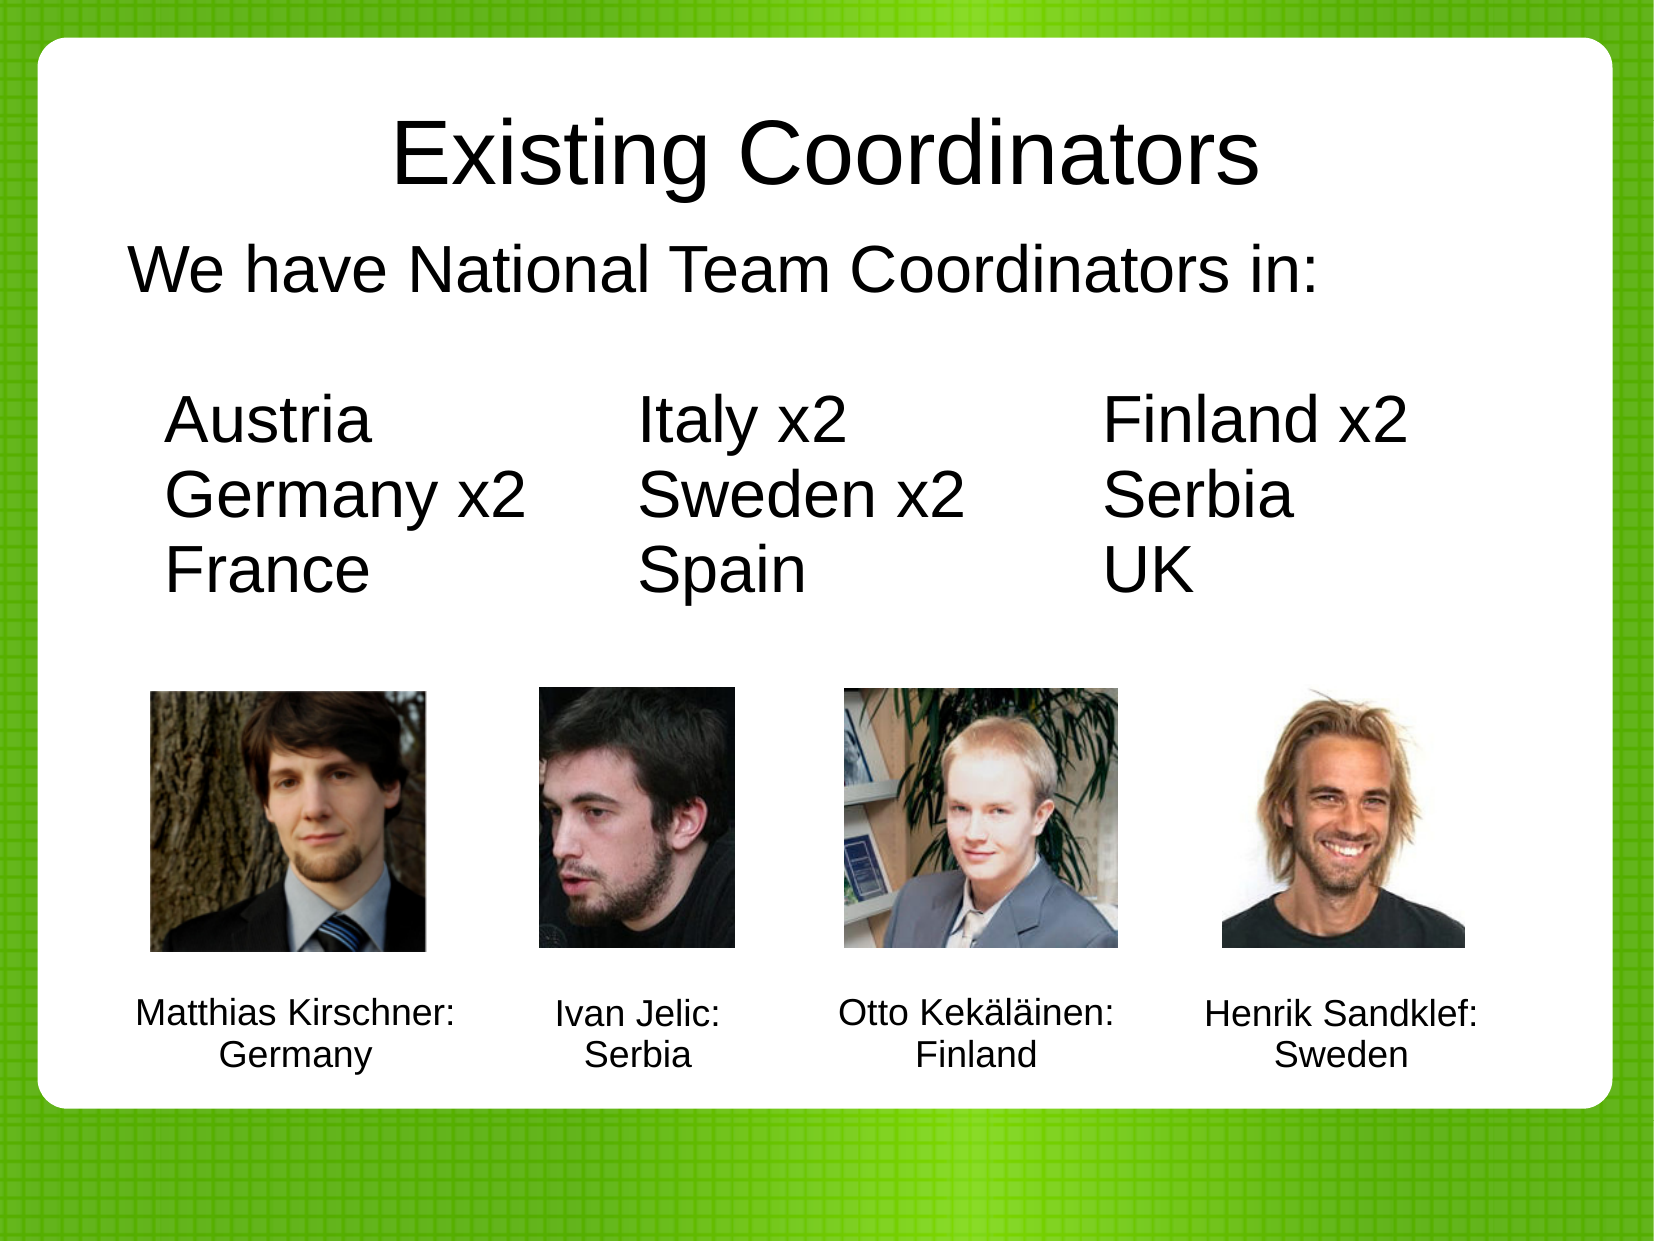

# Existing Coordinators
We have National Team Coordinators in:
Austria
Germany x2
France
Italy x2
Sweden x2
Spain
Finland x2
Serbia
UK
Matthias Kirschner:
Germany
Otto Kekäläinen:
Finland
Ivan Jelic:
Serbia
Henrik Sandklef:
Sweden